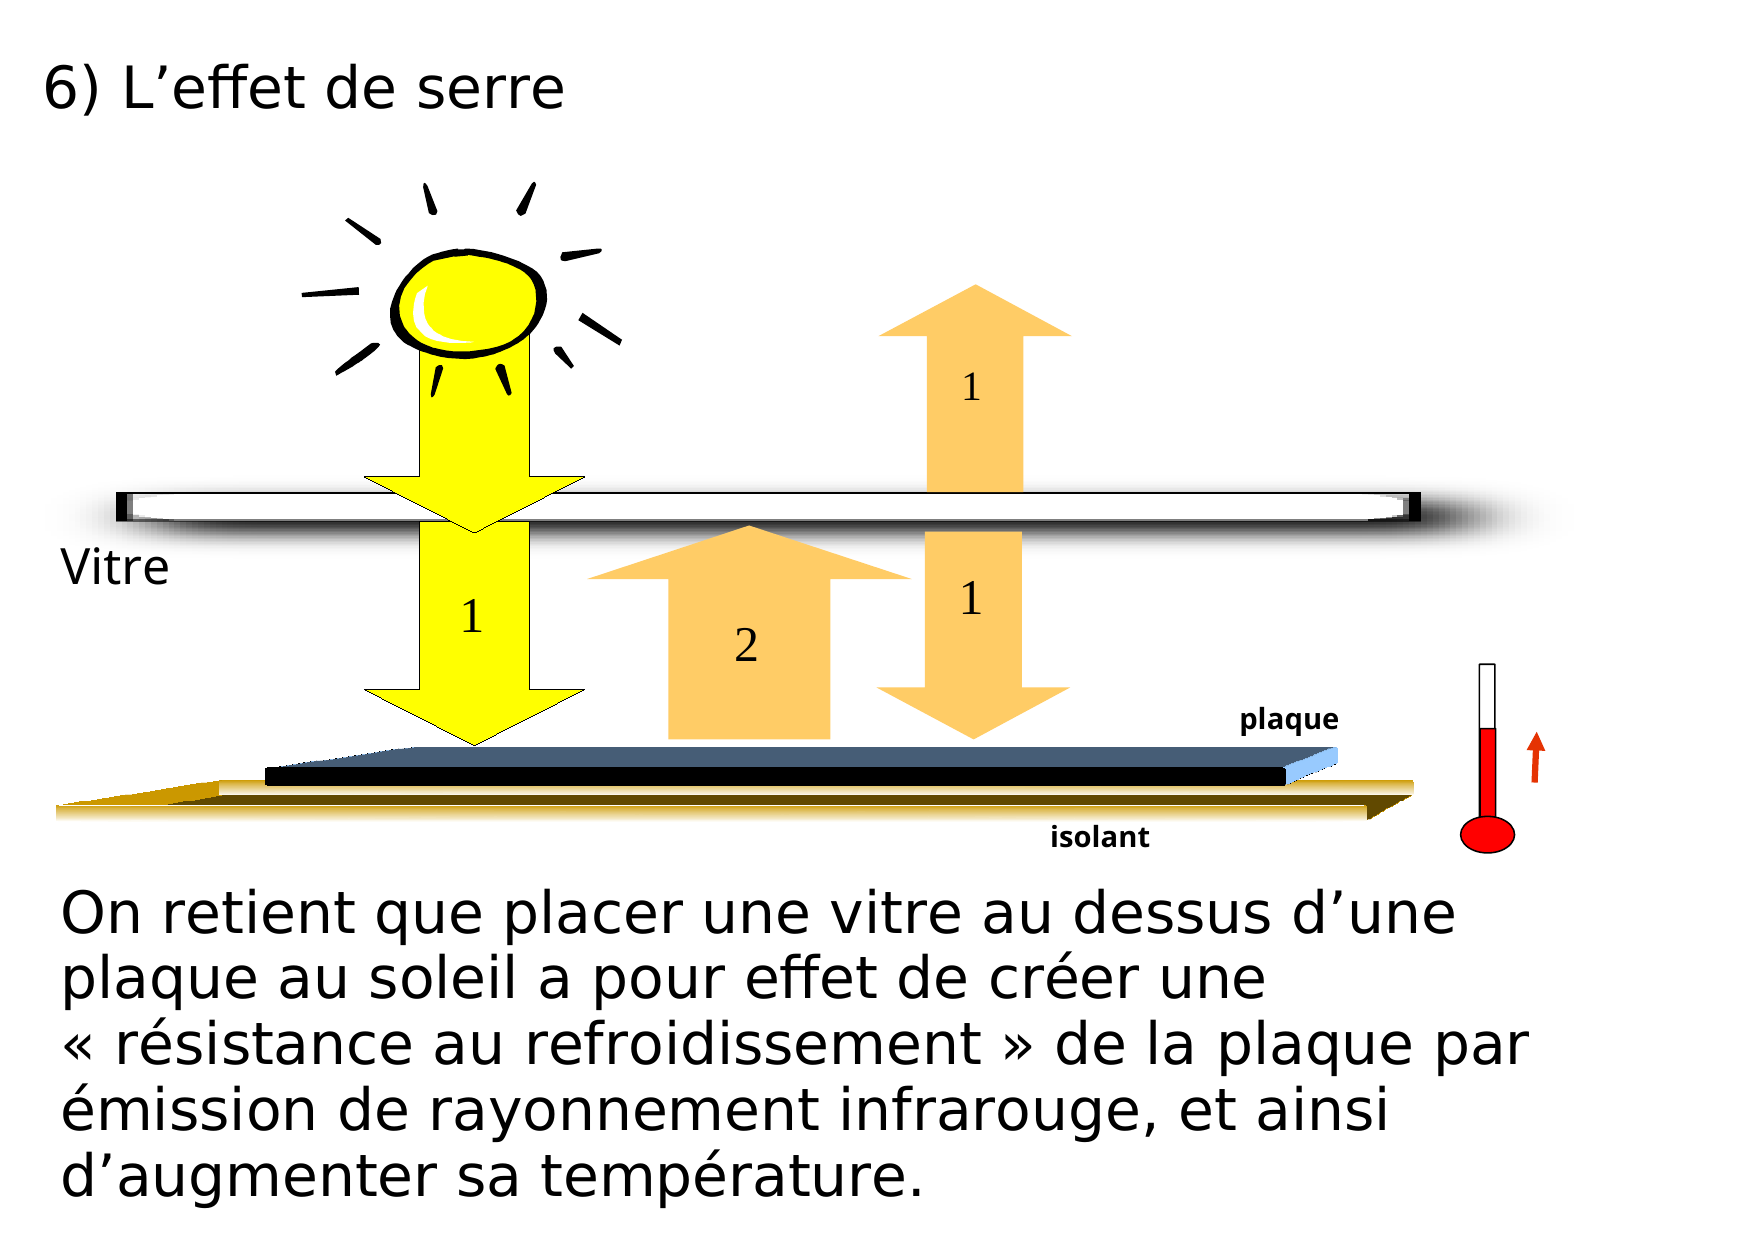

6) L’effet de serre
1
1
Vitre
1
2
plaque
isolant
On retient que placer une vitre au dessus d’une plaque au soleil a pour effet de créer une « résistance au refroidissement » de la plaque par émission de rayonnement infrarouge, et ainsi d’augmenter sa température.